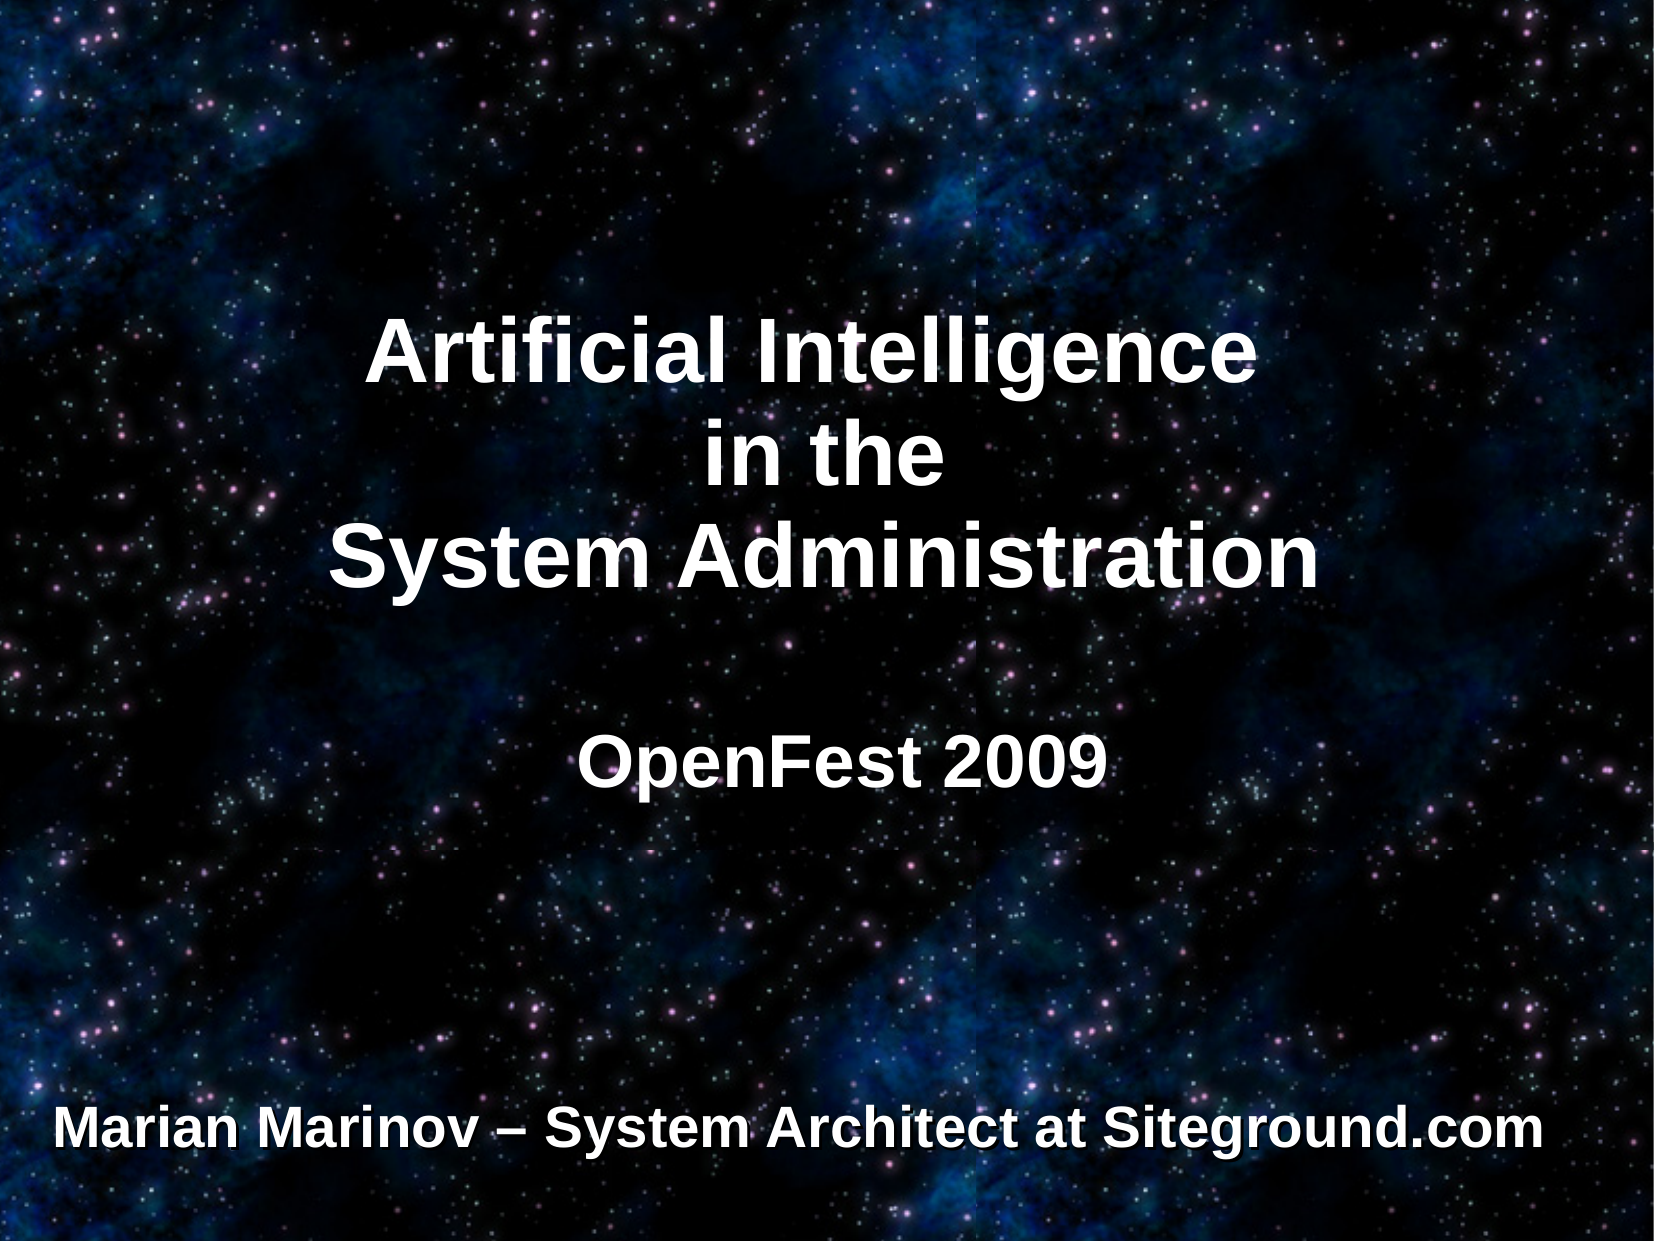

Artificial Intelligence
in the
System Administration
OpenFest 2009
Marian Marinov – System Architect at Siteground.com